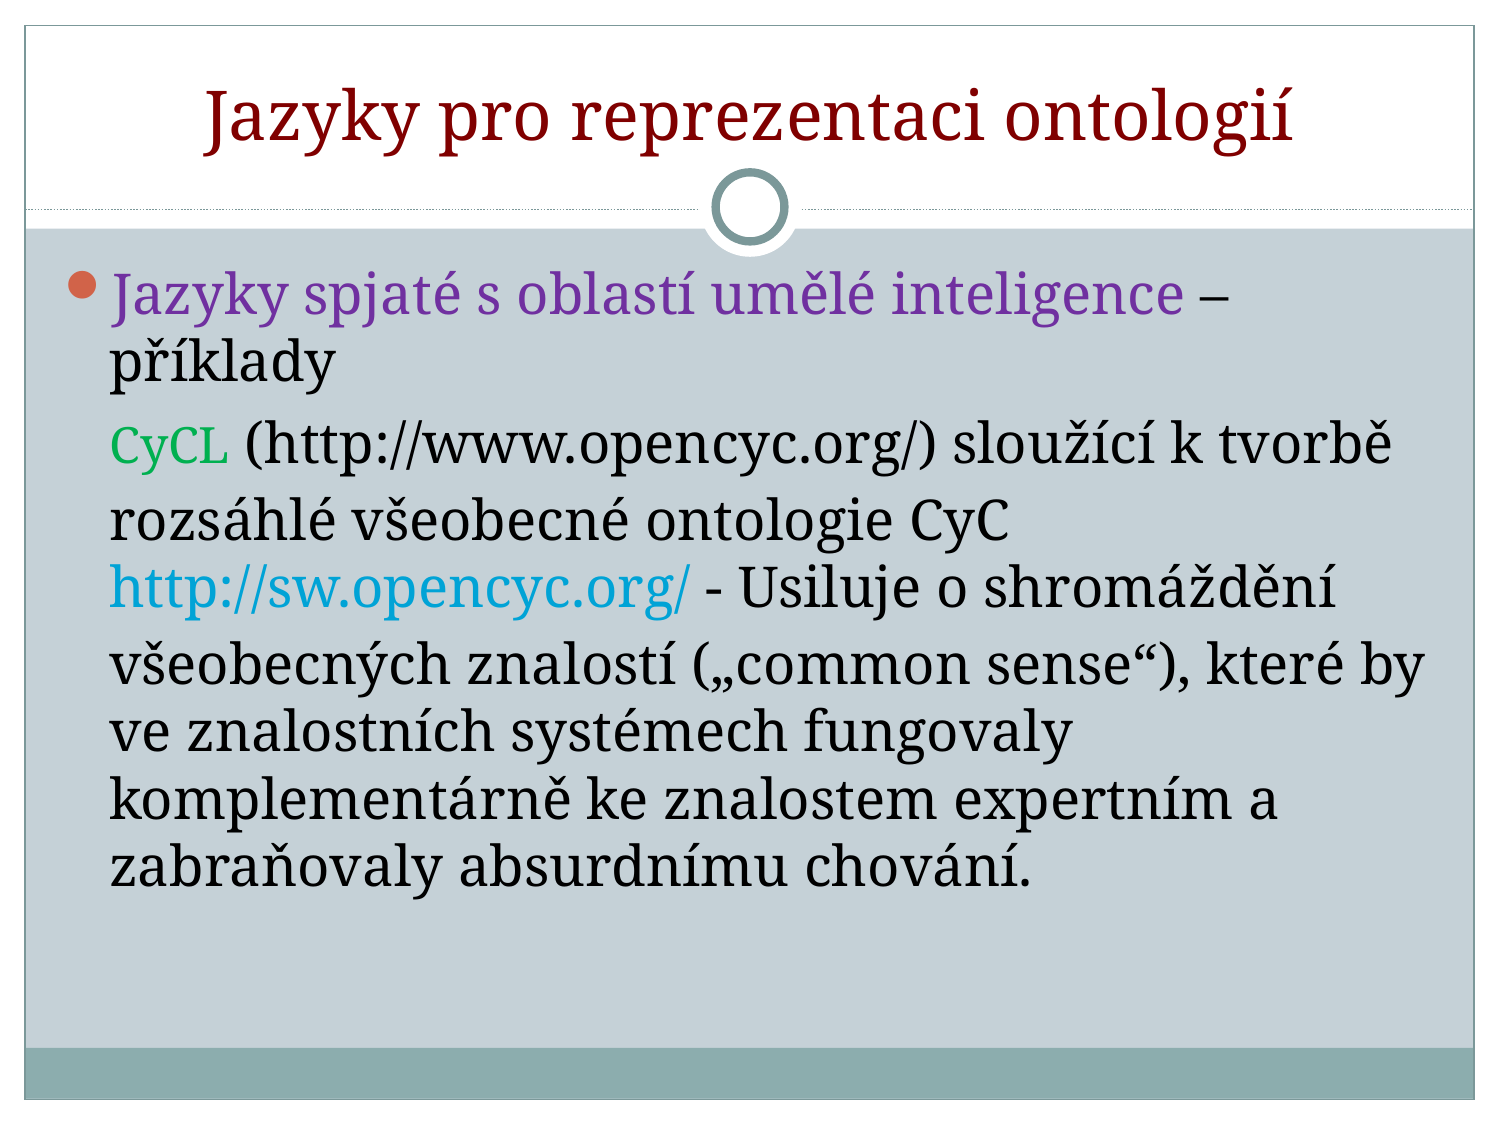

# Jazyky pro reprezentaci ontologií
Jazyky spjaté s oblastí umělé inteligence – příklady
	CyCL (http://www.opencyc.org/) sloužící k tvorbě rozsáhlé všeobecné ontologie CyC http://sw.opencyc.org/ - Usiluje o shromáždění všeobecných znalostí („common sense“), které by ve znalostních systémech fungovaly komplementárně ke znalostem expertním a zabraňovaly absurdnímu chování.